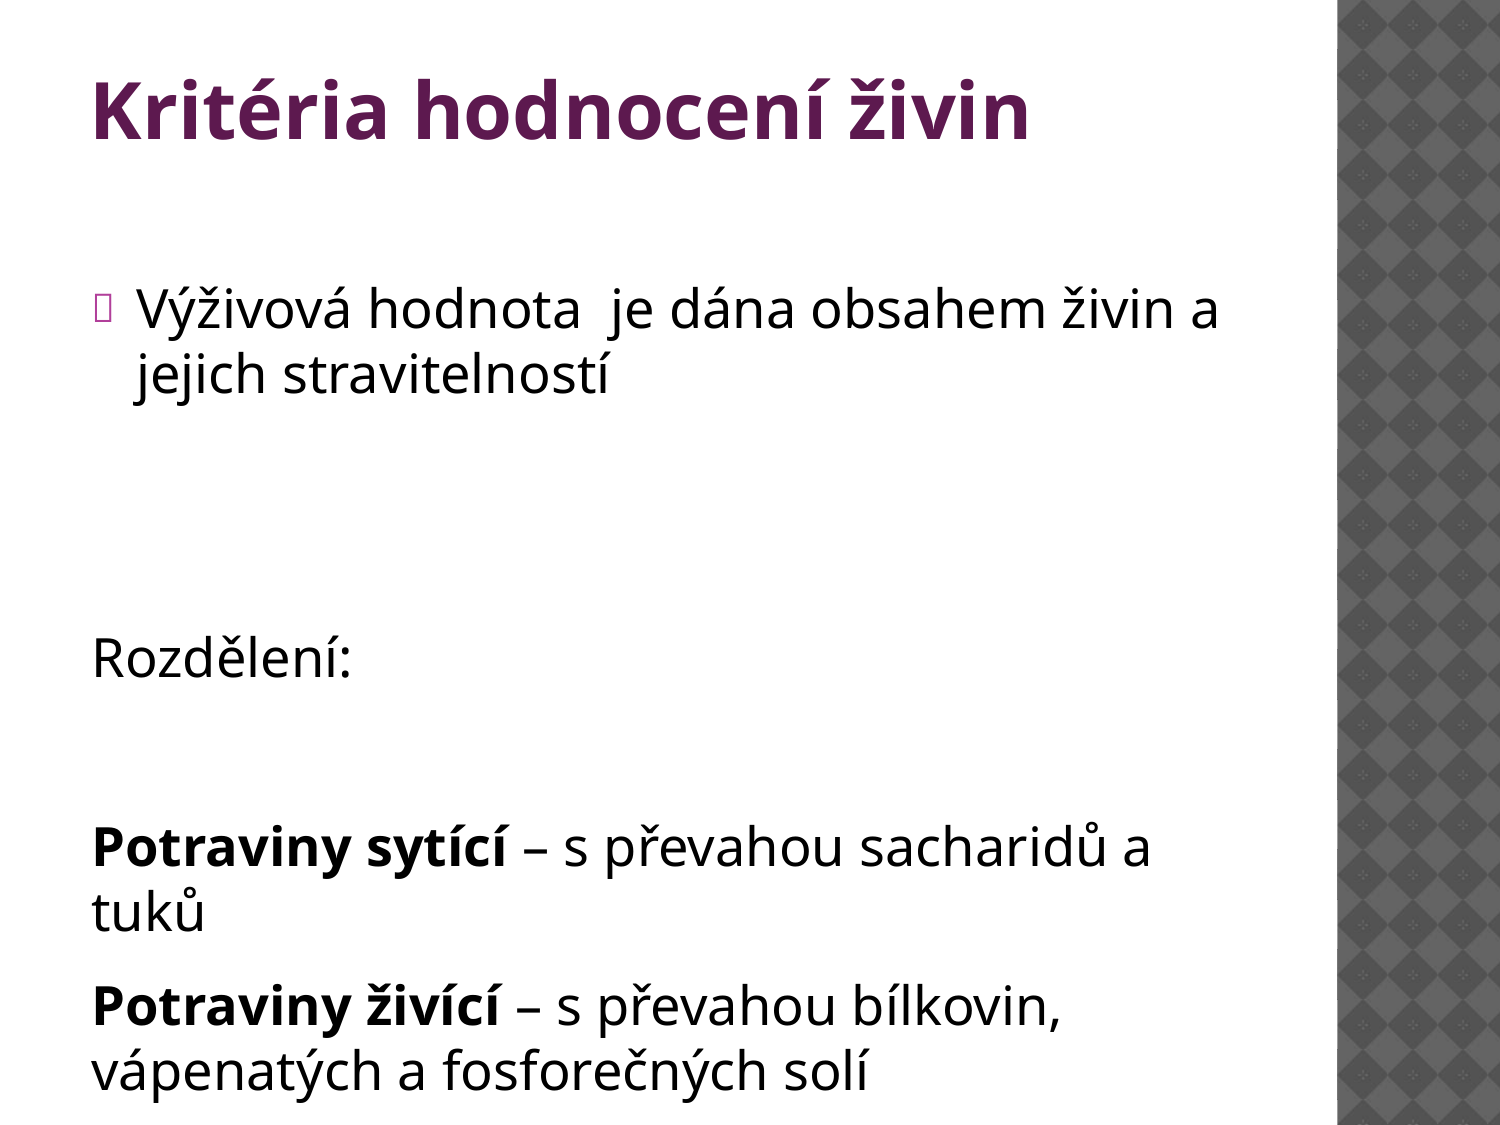

# Kritéria hodnocení živin
Výživová hodnota je dána obsahem živin a jejich stravitelností
Rozdělení:
Potraviny sytící – s převahou sacharidů a tuků
Potraviny živící – s převahou bílkovin, vápenatých a fosforečných solí